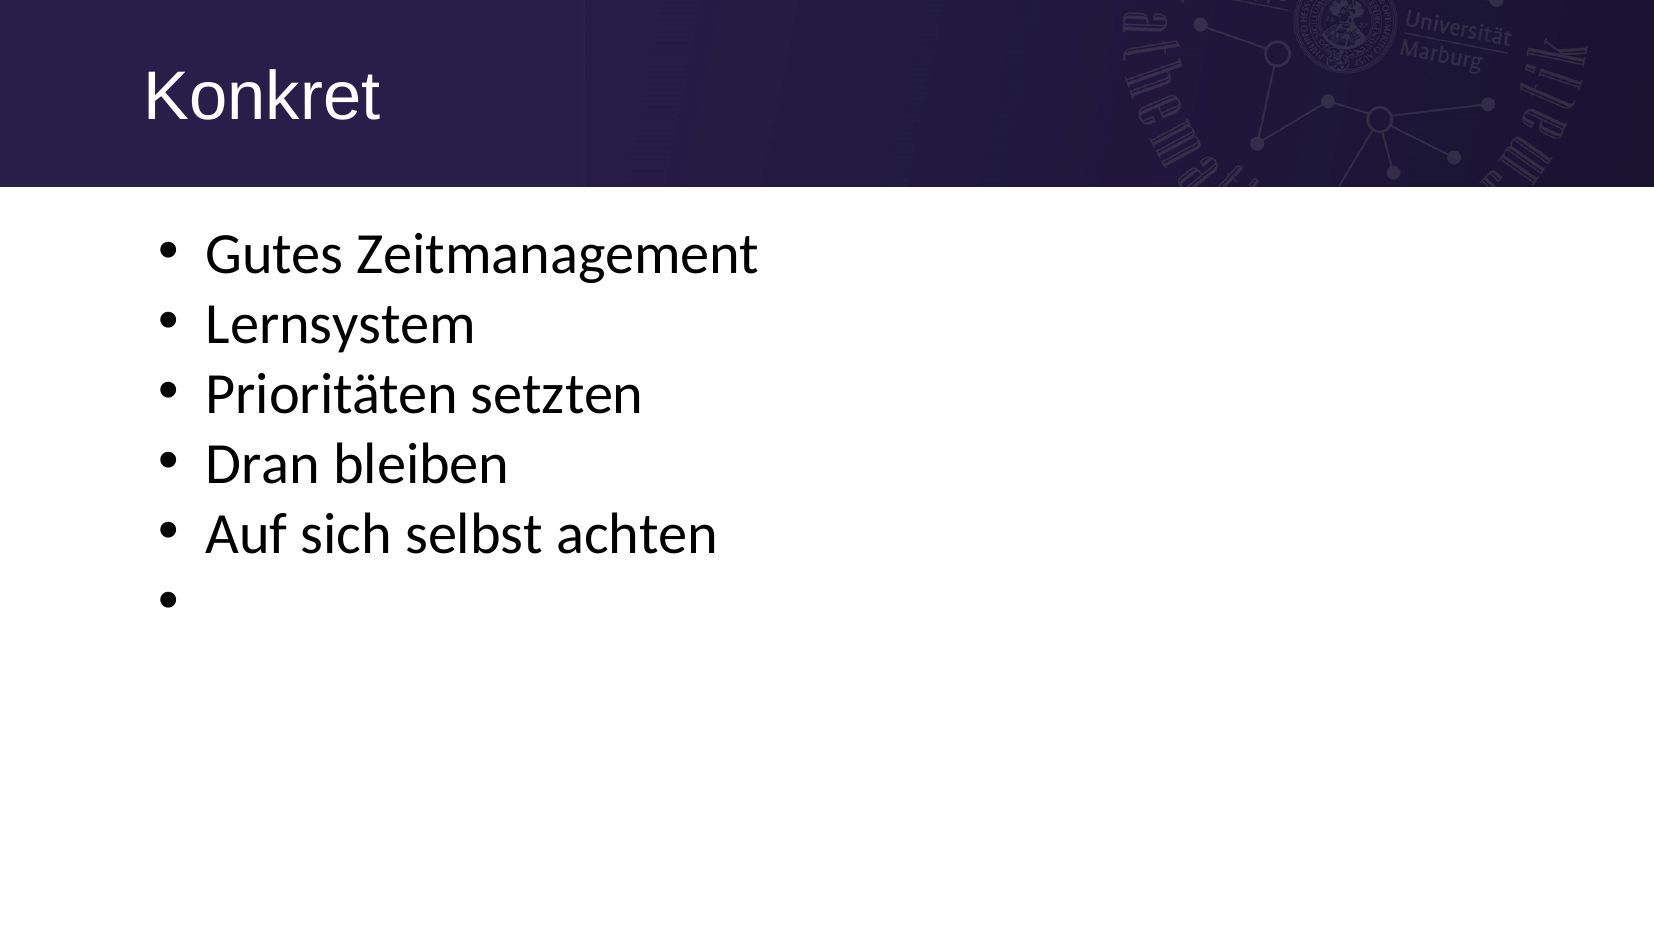

Konkret
#
Gutes Zeitmanagement
Lernsystem
Prioritäten setzten
Dran bleiben
Auf sich selbst achten